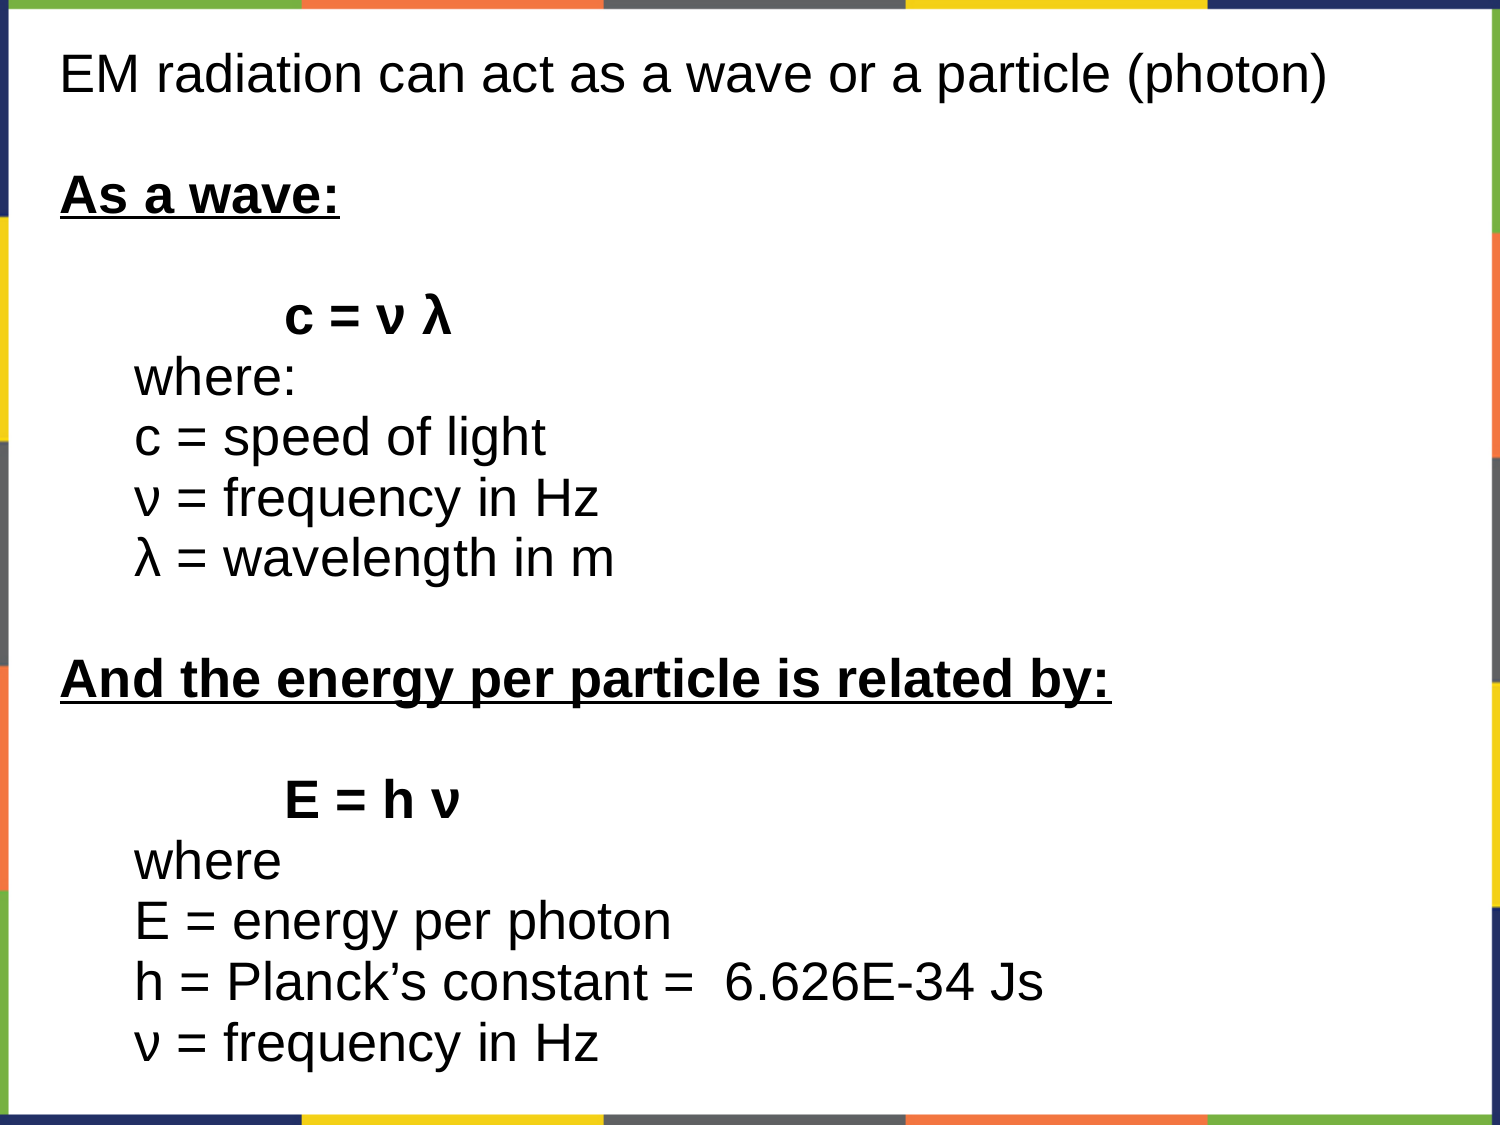

EM radiation can act as a wave or a particle (photon)
As a wave:
			c = ν λ
	where:
	c = speed of light
	ν = frequency in Hz
	λ = wavelength in m
And the energy per particle is related by:
			E = h ν
	where
	E = energy per photon
	h = Planck’s constant = 6.626E-34 Js
	ν = frequency in Hz